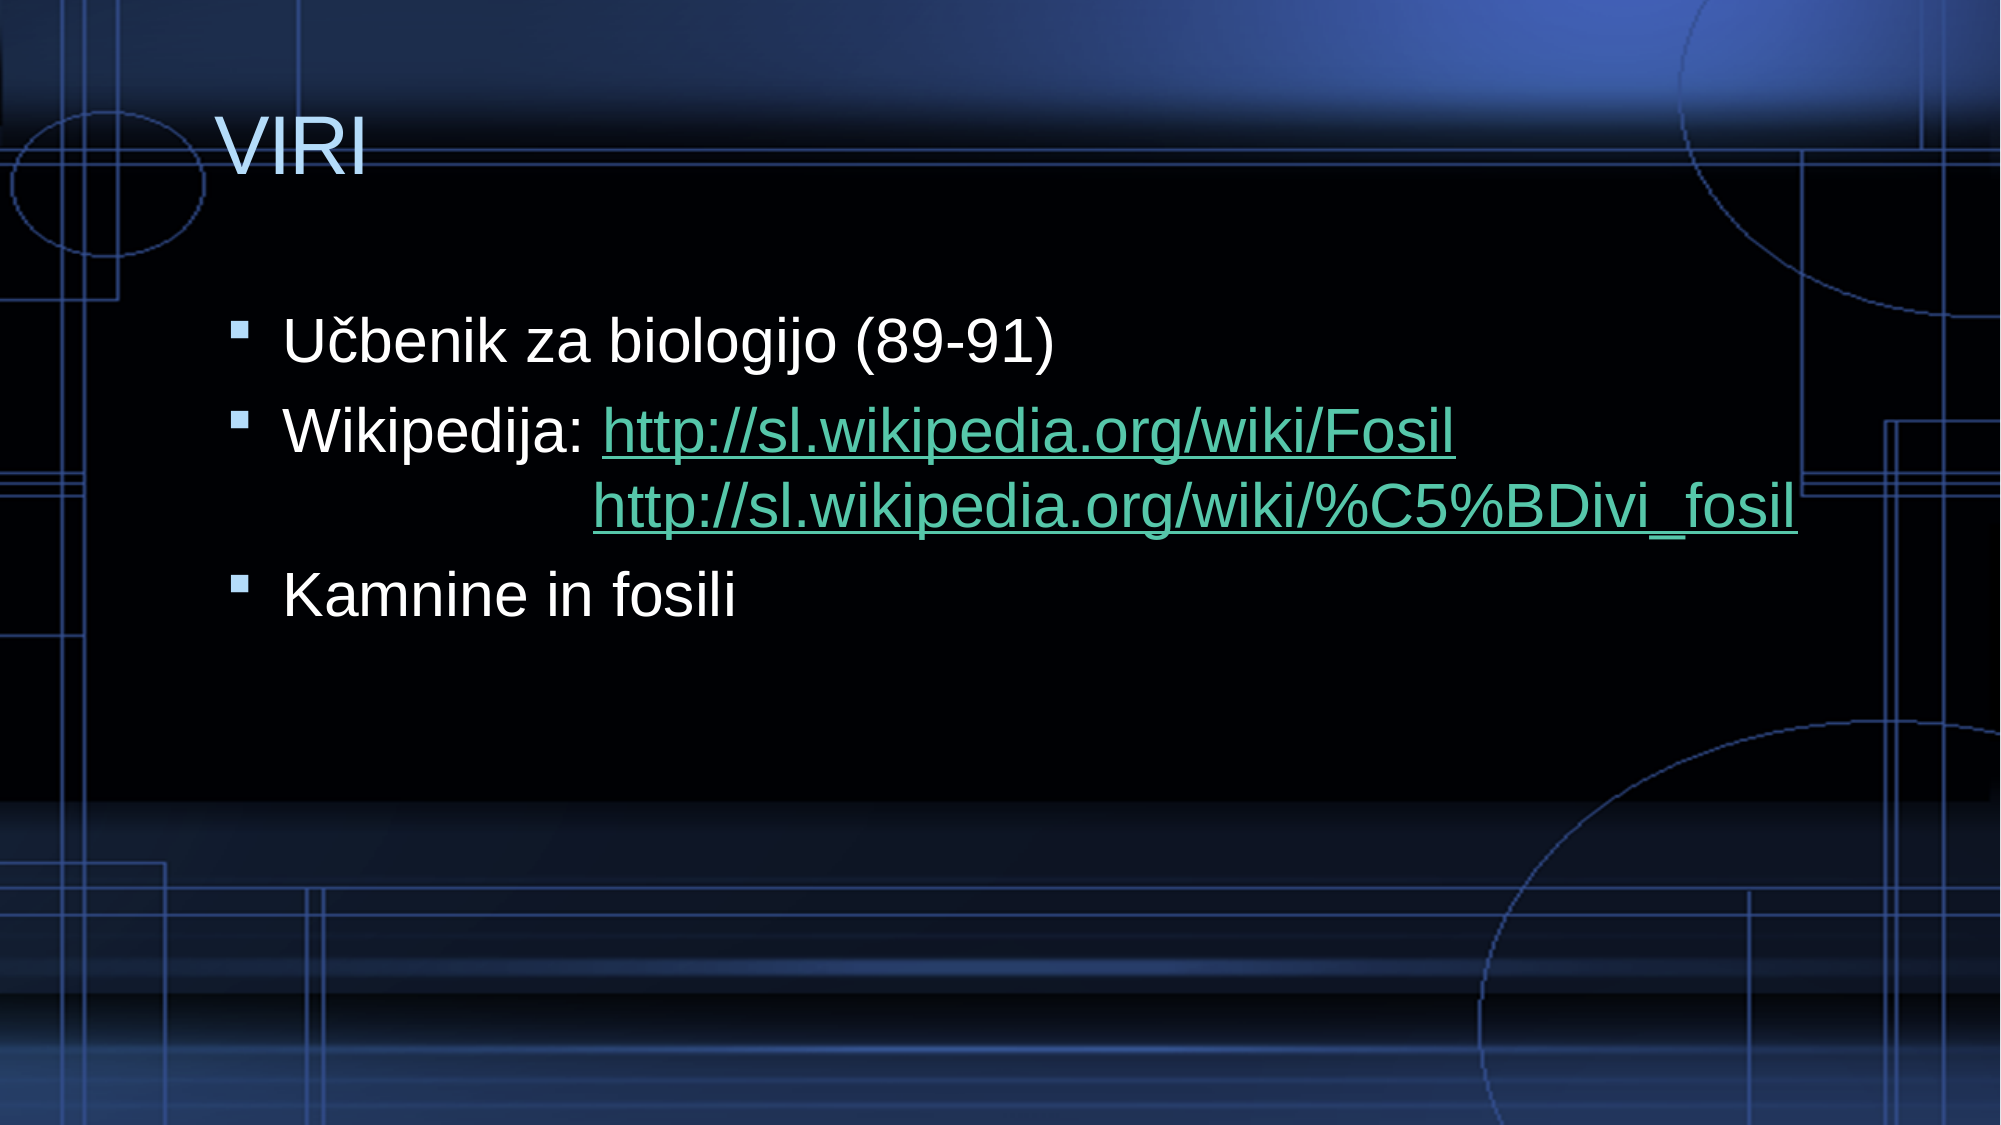

# VIRI
Učbenik za biologijo (89-91)
Wikipedija: http://sl.wikipedia.org/wiki/Fosil
 http://sl.wikipedia.org/wiki/%C5%BDivi_fosil
Kamnine in fosili